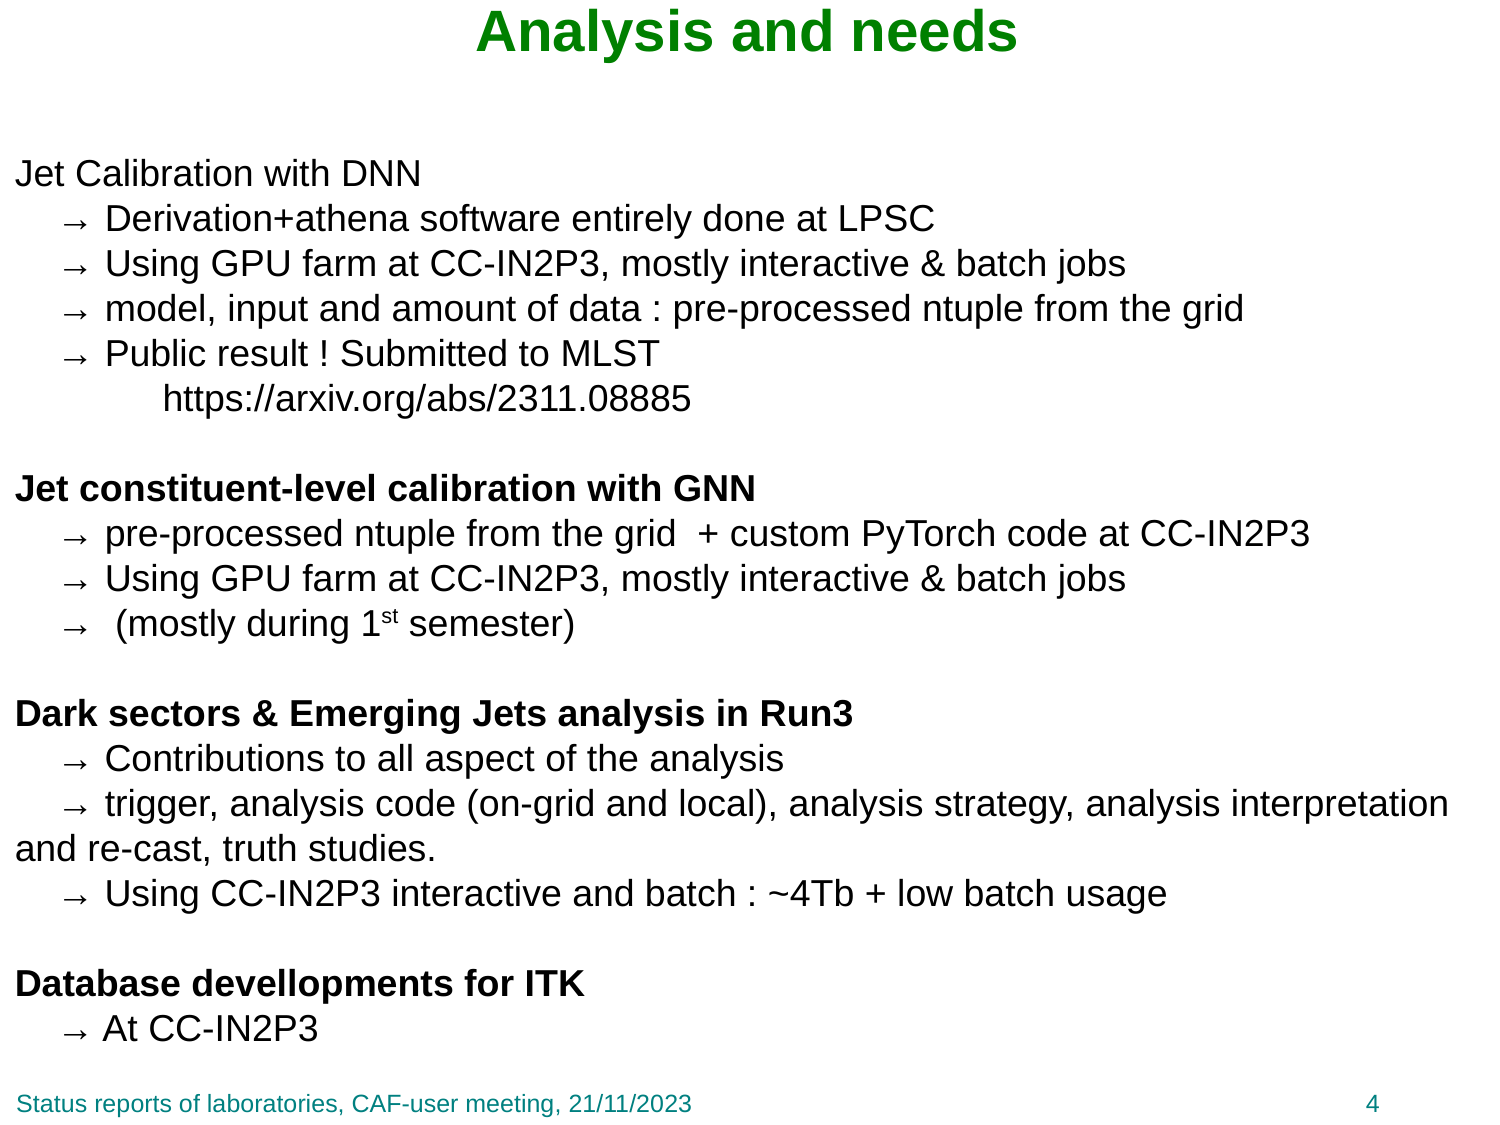

Analysis and needs
Jet Calibration with DNN
 → Derivation+athena software entirely done at LPSC
 → Using GPU farm at CC-IN2P3, mostly interactive & batch jobs
 → model, input and amount of data : pre-processed ntuple from the grid
 → Public result ! Submitted to MLST
		https://arxiv.org/abs/2311.08885
Jet constituent-level calibration with GNN
 → pre-processed ntuple from the grid + custom PyTorch code at CC-IN2P3
 → Using GPU farm at CC-IN2P3, mostly interactive & batch jobs
 → (mostly during 1st semester)
Dark sectors & Emerging Jets analysis in Run3
 → Contributions to all aspect of the analysis
 → trigger, analysis code (on-grid and local), analysis strategy, analysis interpretation and re-cast, truth studies.
 → Using CC-IN2P3 interactive and batch : ~4Tb + low batch usage
Database devellopments for ITK
 → At CC-IN2P3